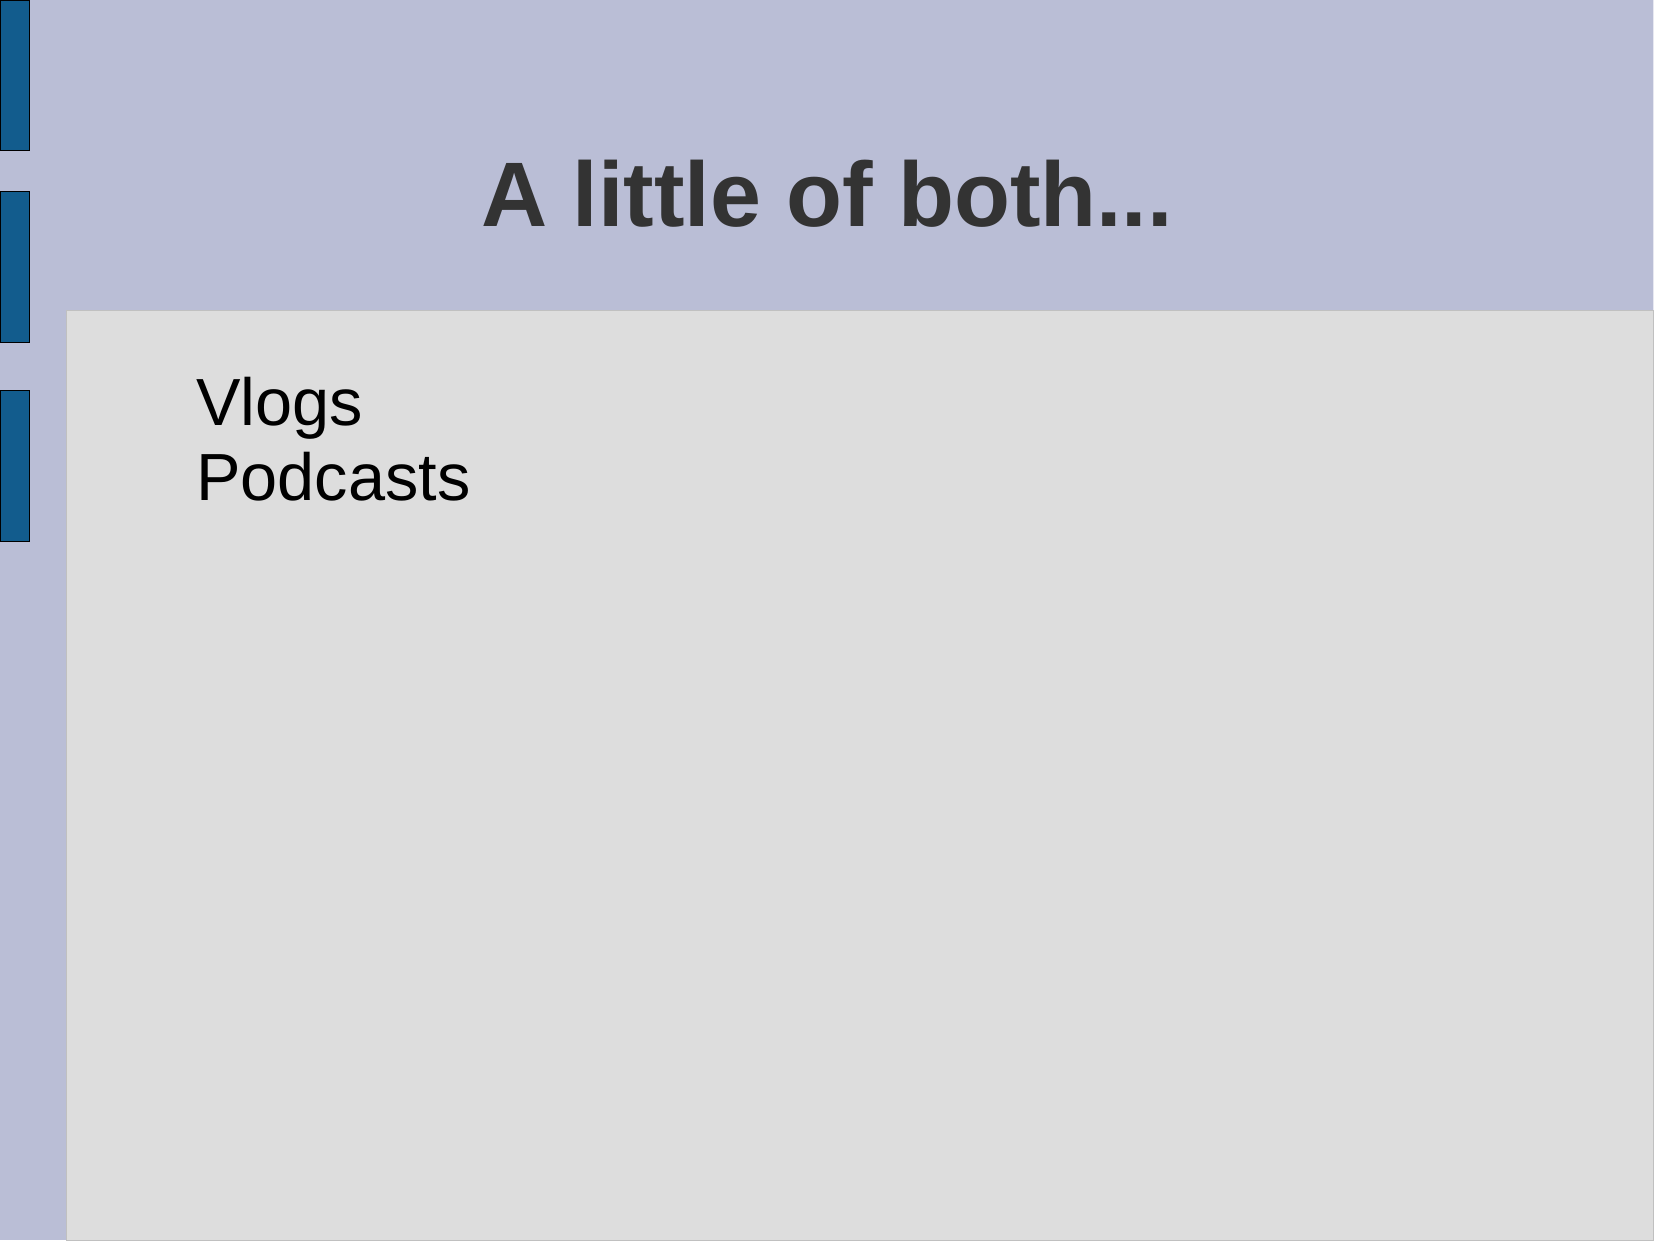

# A little of both...
Vlogs
Podcasts